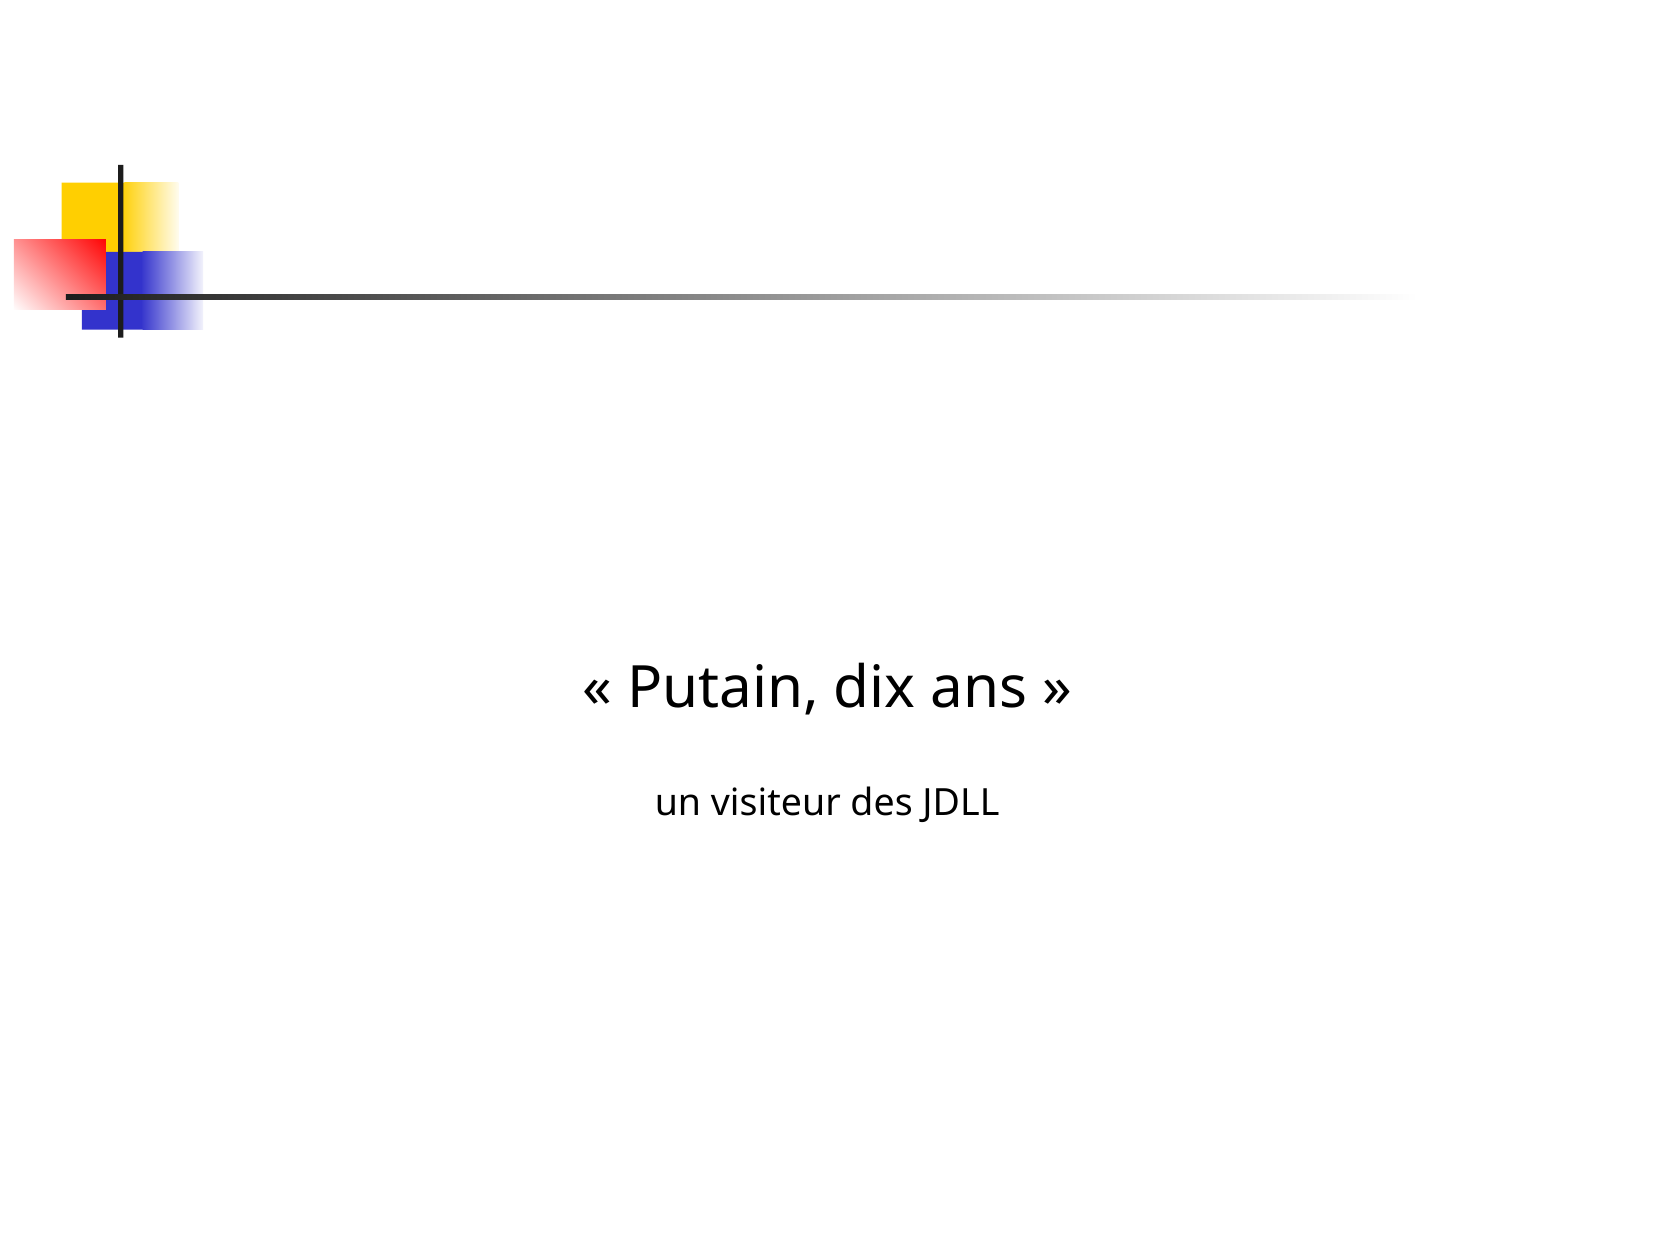

#
« Putain, dix ans »
un visiteur des JDLL